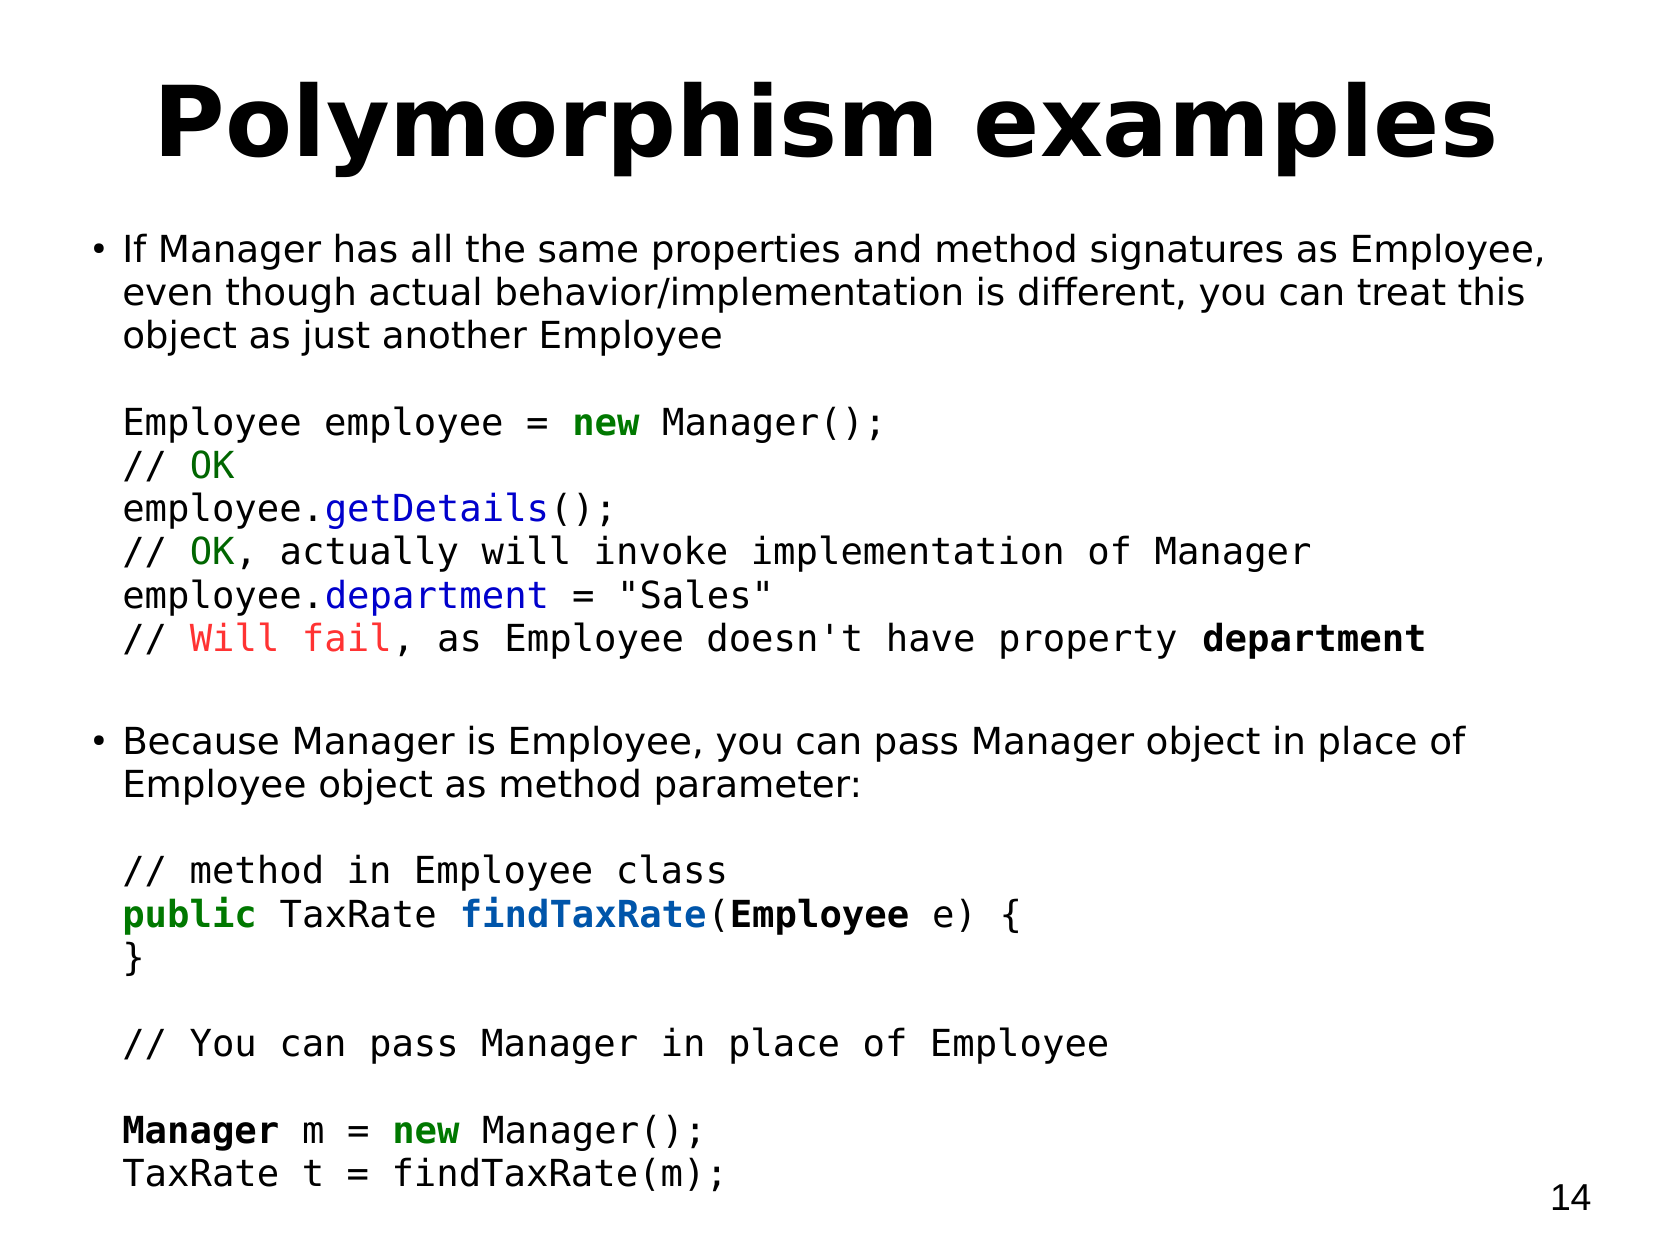

# Polymorphism examples
If Manager has all the same properties and method signatures as Employee, even though actual behavior/implementation is different, you can treat this object as just another Employee
Employee employee = new Manager();
// OK
employee.getDetails();
// OK, actually will invoke implementation of Manager
employee.department = "Sales"
// Will fail, as Employee doesn't have property department
Because Manager is Employee, you can pass Manager object in place of Employee object as method parameter:
// method in Employee class
public TaxRate findTaxRate(Employee e) {
}
// You can pass Manager in place of Employee
Manager m = new Manager();
TaxRate t = findTaxRate(m);